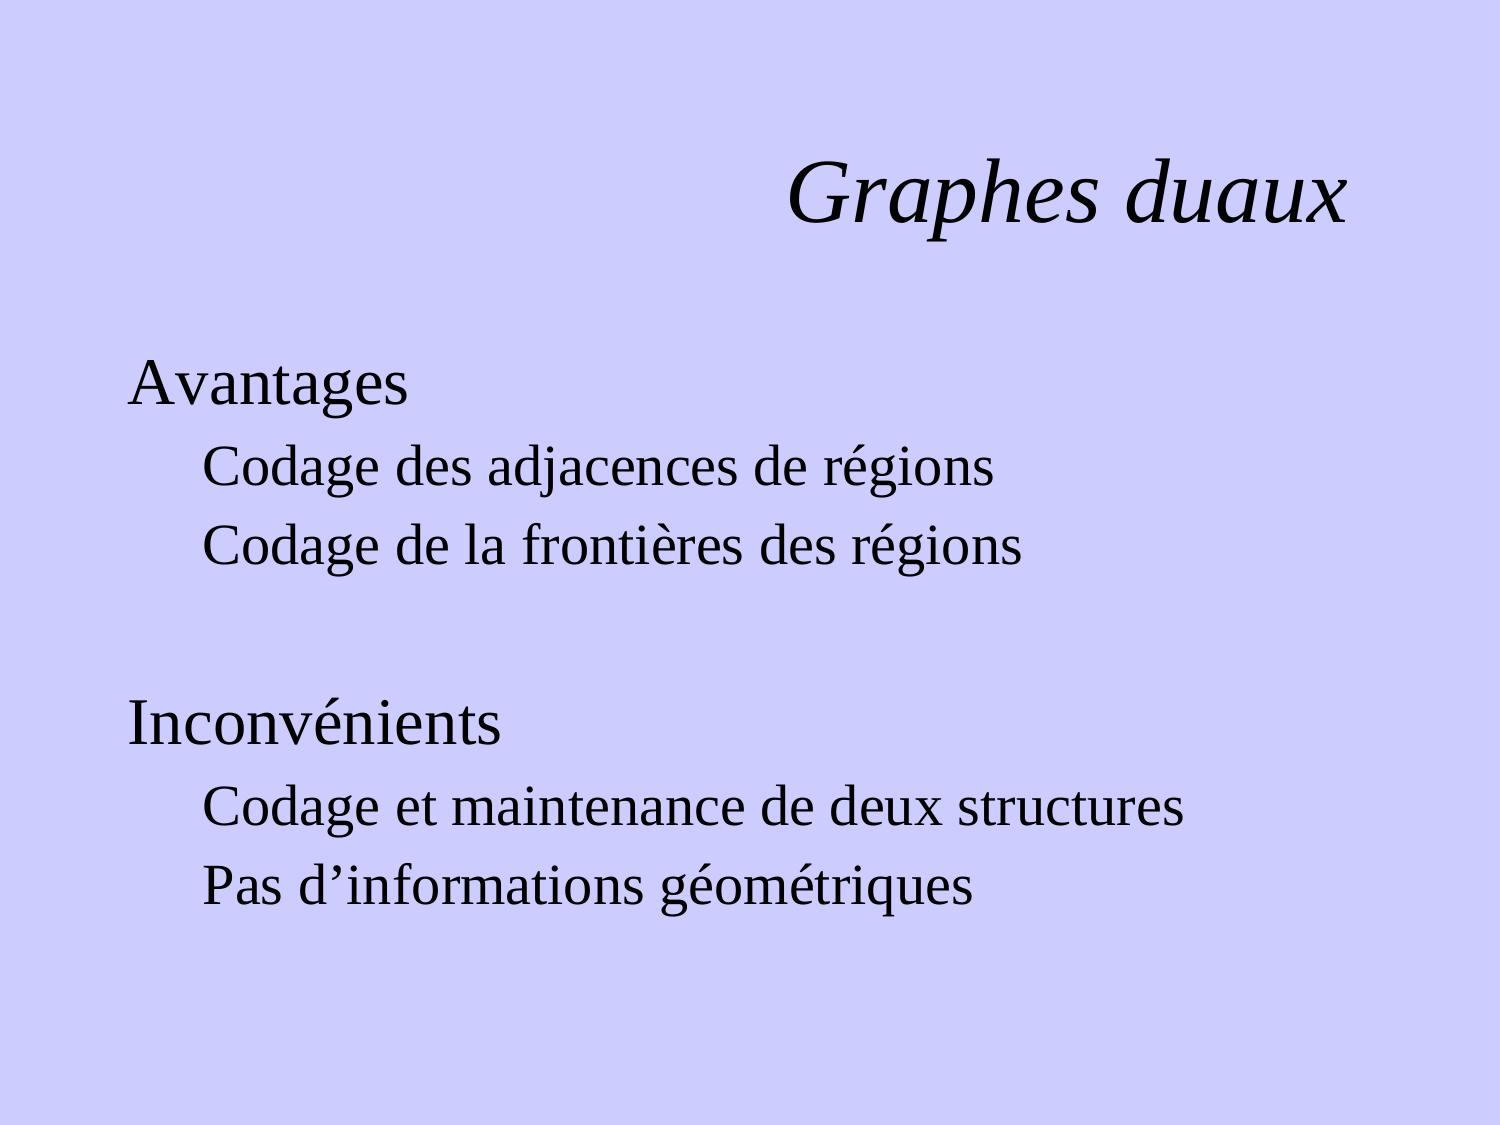

# Graphes duaux
Avantages
Codage des adjacences de régions
Codage de la frontières des régions
Inconvénients
Codage et maintenance de deux structures
Pas d’informations géométriques